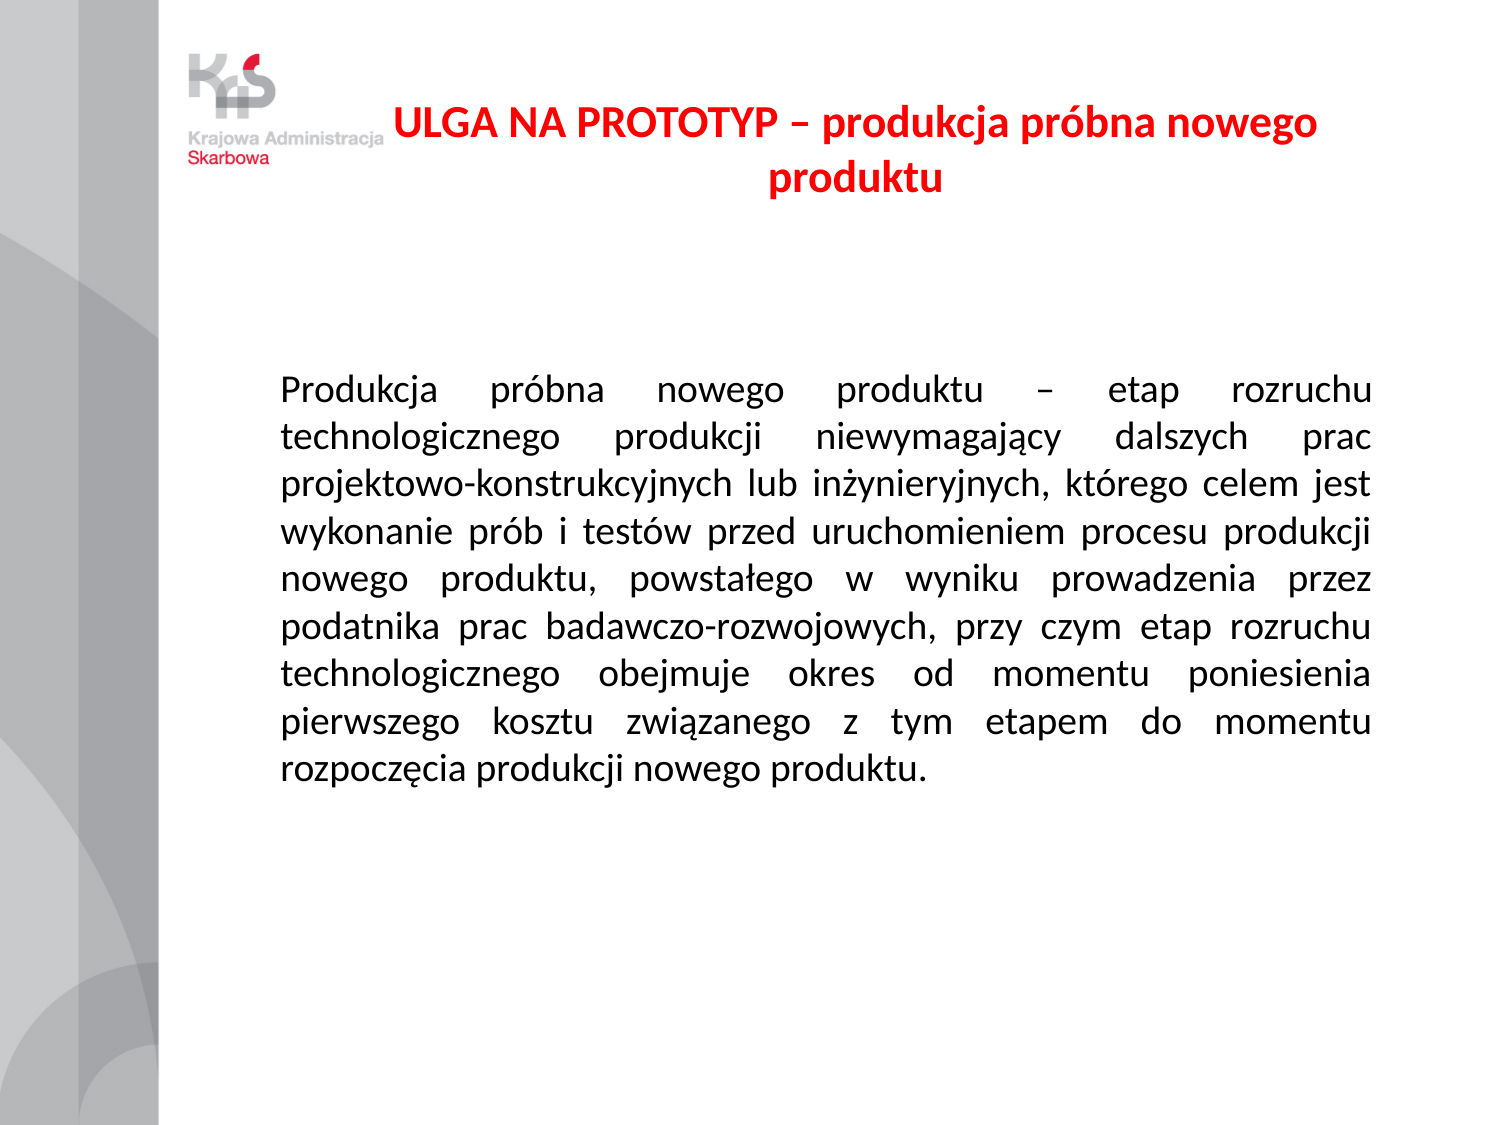

# ULGA NA PROTOTYP – produkcja próbna nowego produktu
Produkcja próbna nowego produktu – etap rozruchu technologicznego produkcji niewymagający dalszych prac projektowo-konstrukcyjnych lub inżynieryjnych, którego celem jest wykonanie prób i testów przed uruchomieniem procesu produkcji nowego produktu, powstałego w wyniku prowadzenia przez podatnika prac badawczo-rozwojowych, przy czym etap rozruchu technologicznego obejmuje okres od momentu poniesienia pierwszego kosztu związanego z tym etapem do momentu rozpoczęcia produkcji nowego produktu.